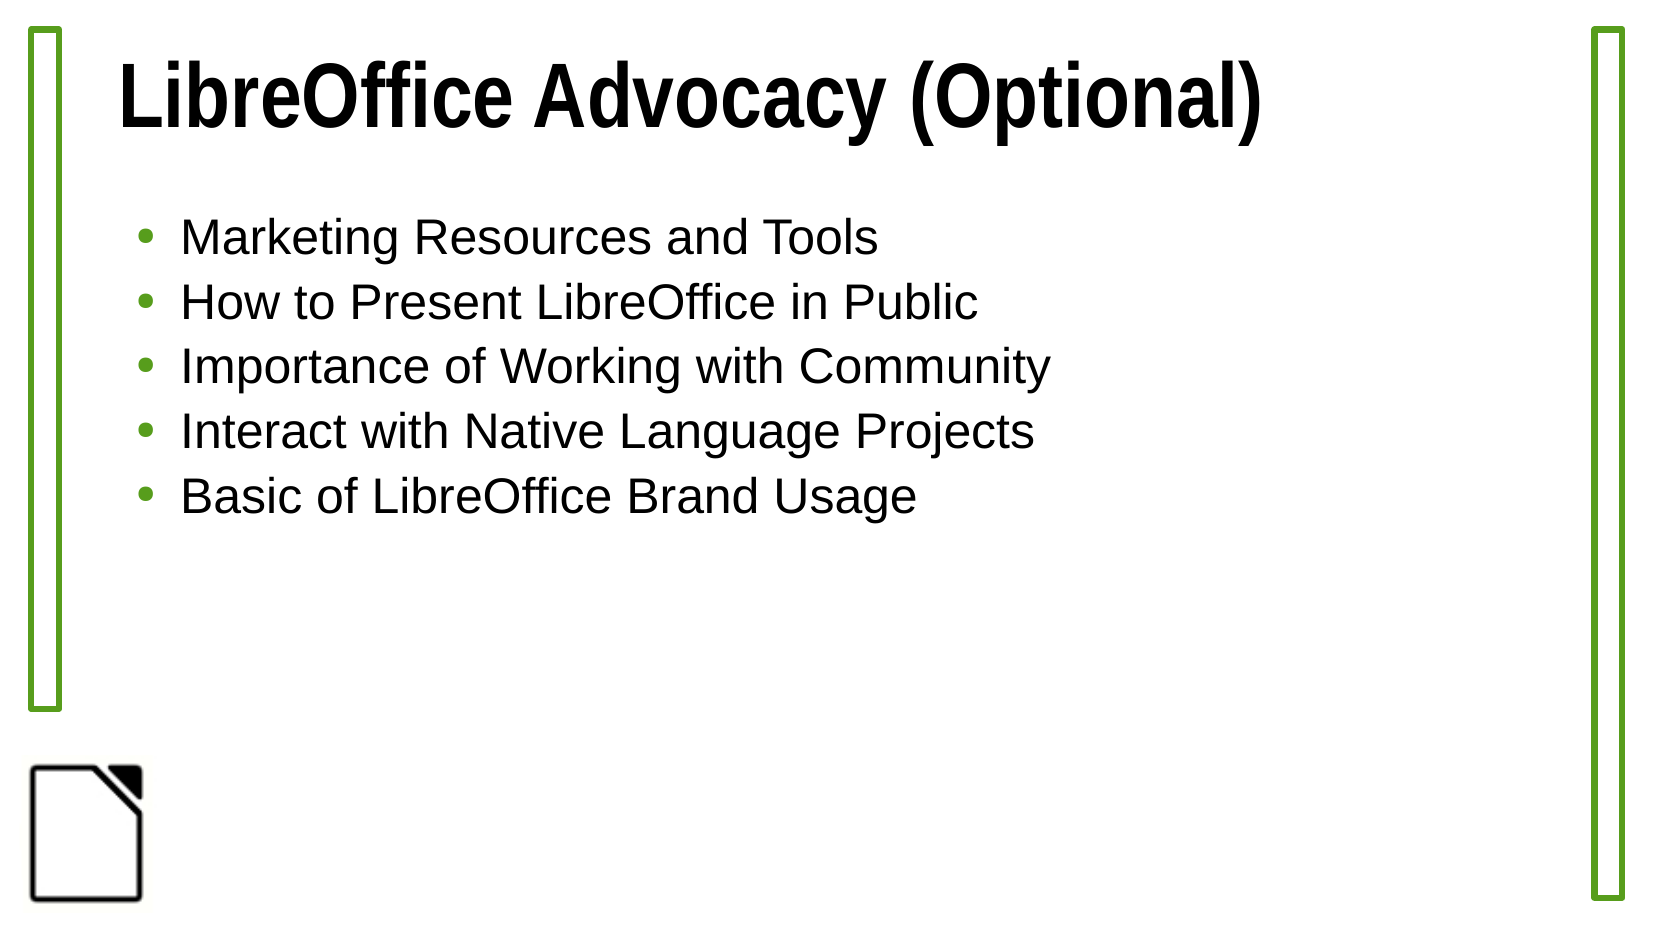

# LibreOffice Advocacy (Optional)
Marketing Resources and Tools
How to Present LibreOffice in Public
Importance of Working with Community
Interact with Native Language Projects
Basic of LibreOffice Brand Usage